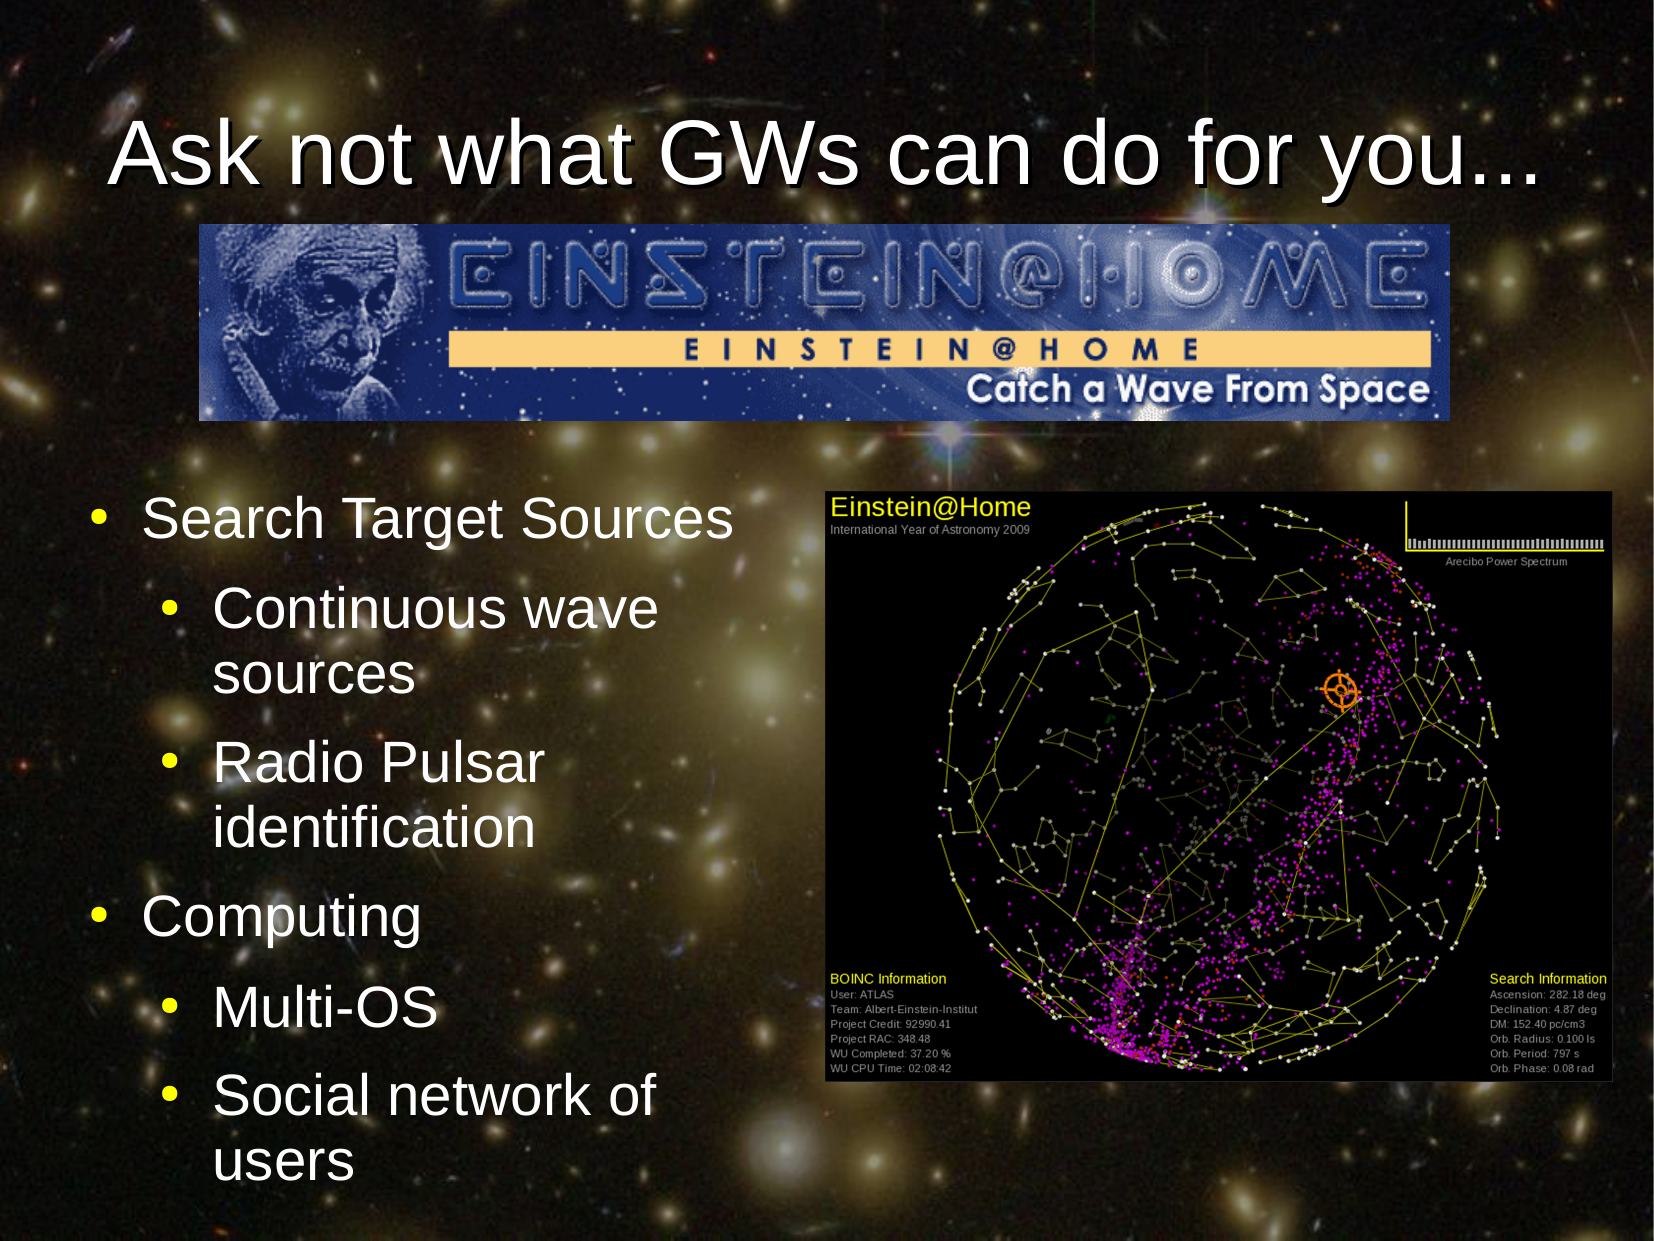

# Ask not what GWs can do for you...
Search Target Sources
Continuous wave sources
Radio Pulsar identification
Computing
Multi-OS
Social network of users